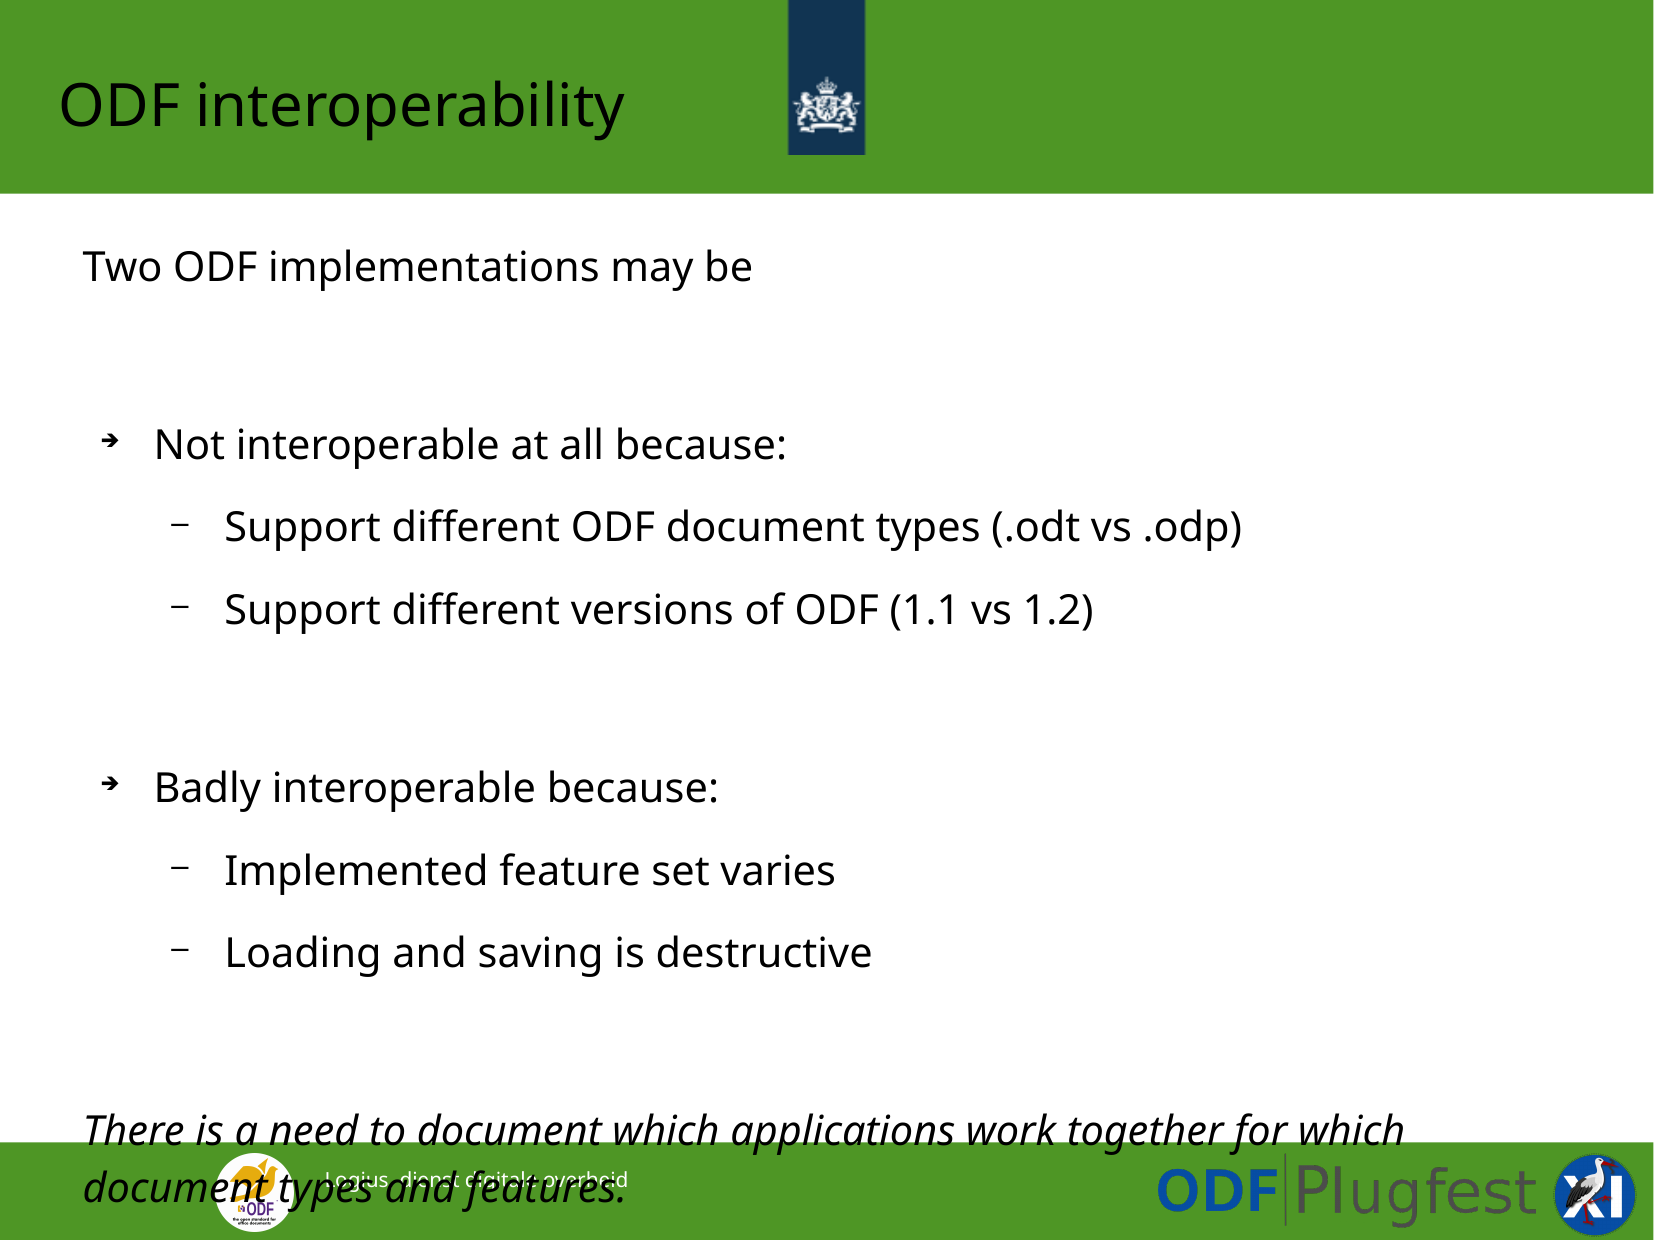

# ODF interoperability
Two ODF implementations may be
Not interoperable at all because:
Support different ODF document types (.odt vs .odp)
Support different versions of ODF (1.1 vs 1.2)
Badly interoperable because:
Implemented feature set varies
Loading and saving is destructive
There is a need to document which applications work together for which document types and features.